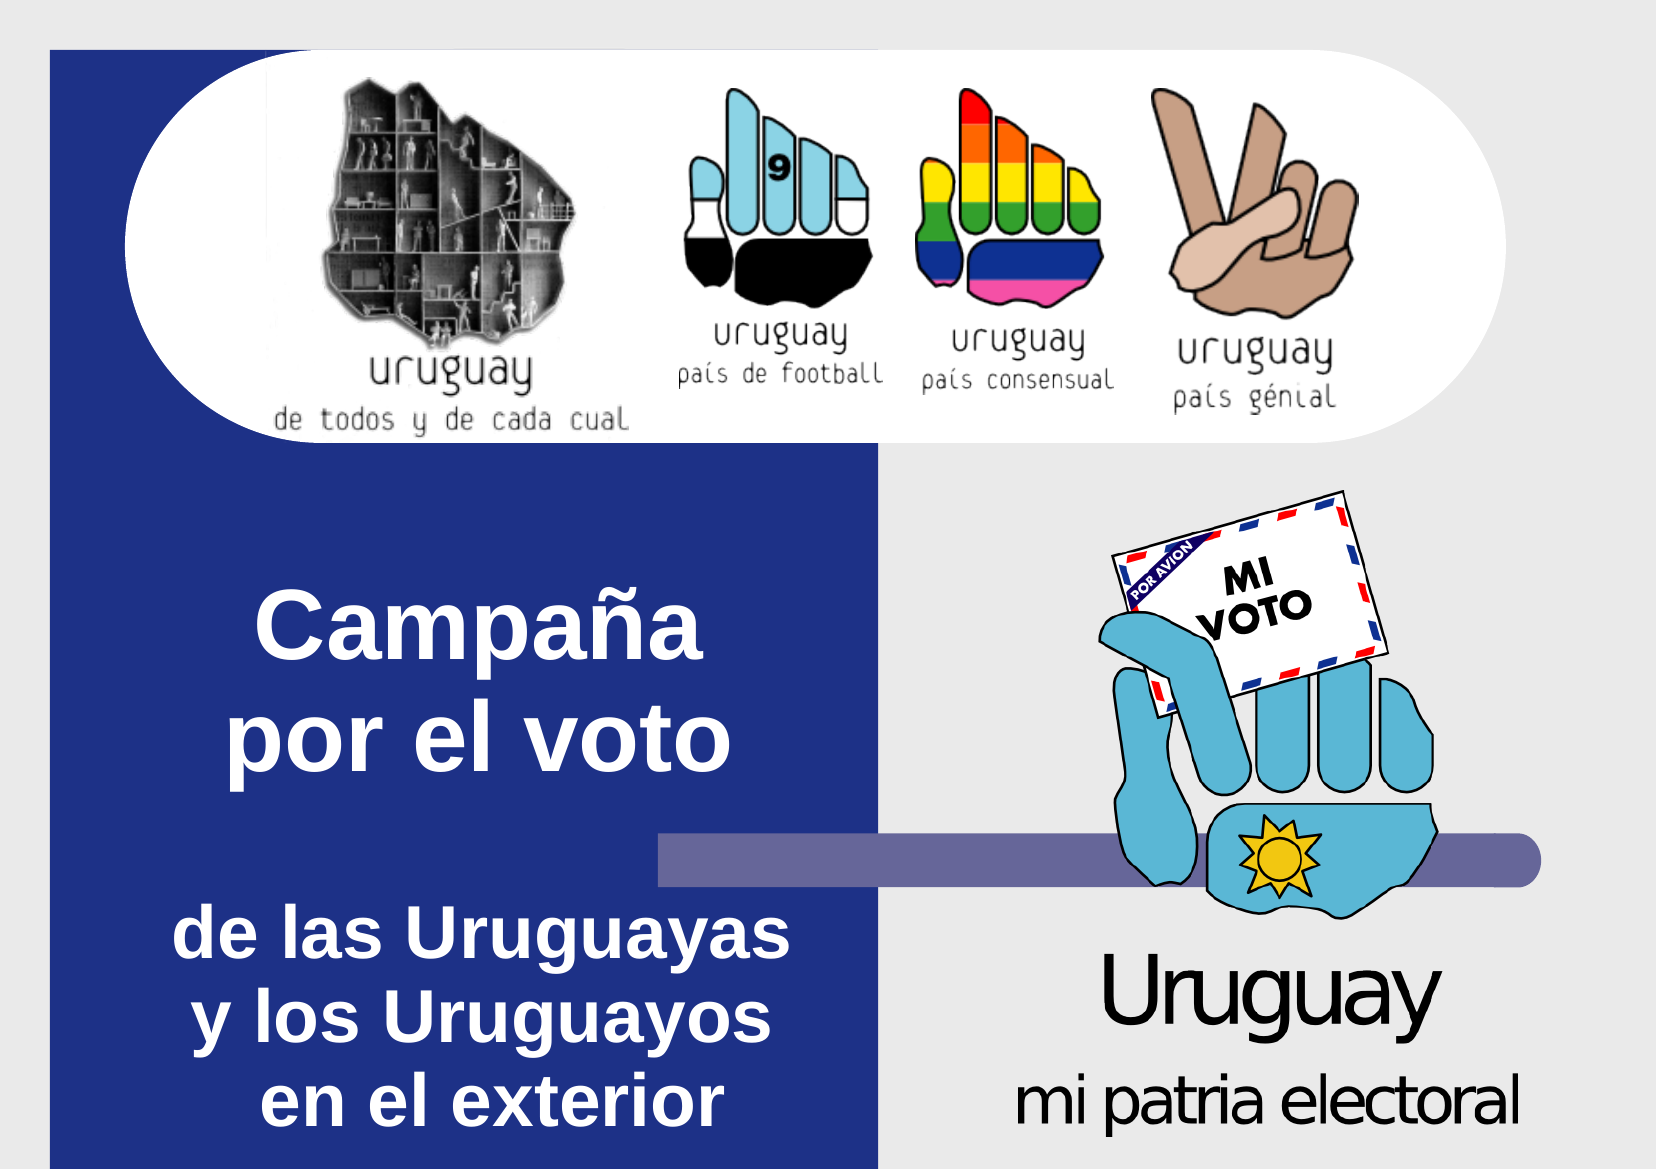

# Campaña por el voto
de las Uruguayas
y los Uruguayos
en el exterior